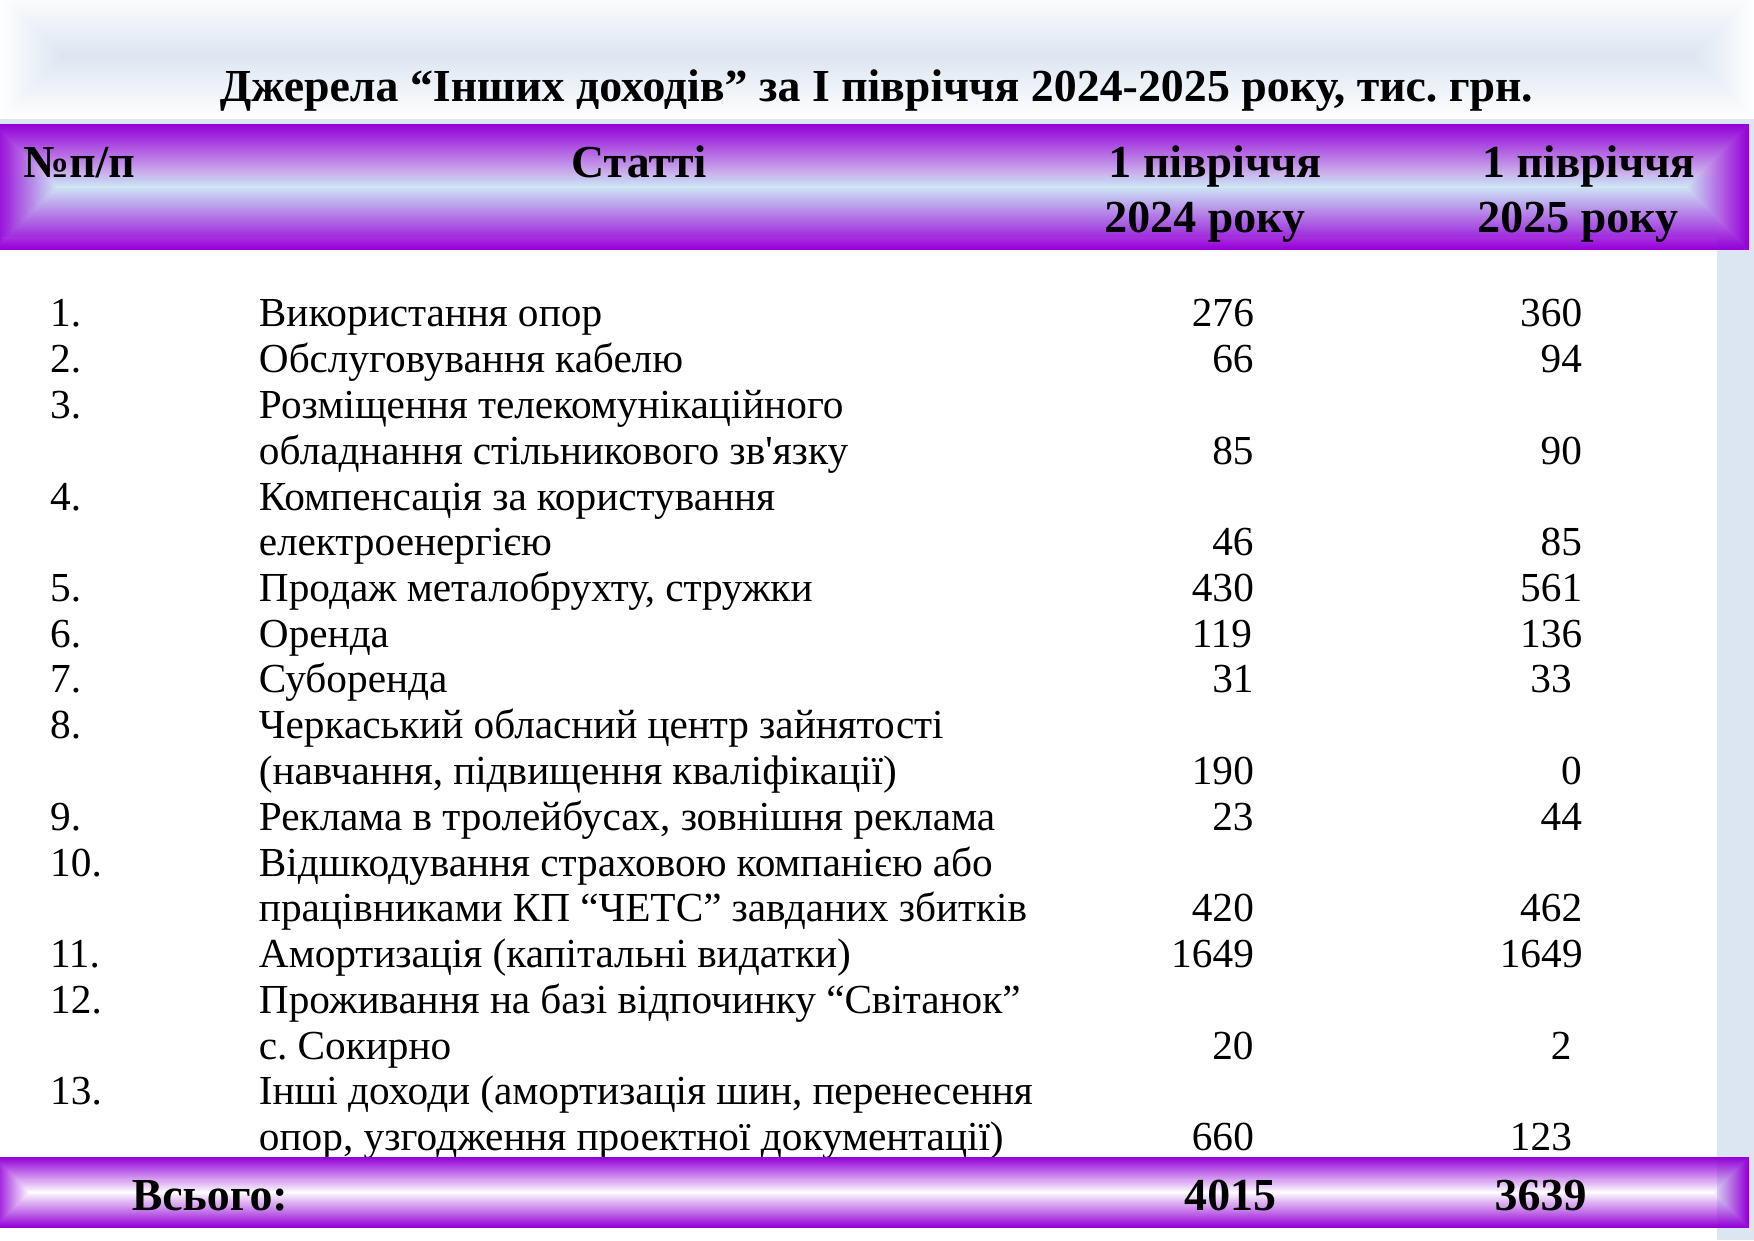

Джерела “Інших доходів” за I півріччя 2024-2025 року, тис. грн.
 №п/п Статті 1 півріччя 1 півріччя
 2024 року 2025 року
| | | | |
| --- | --- | --- | --- |
| 1. 2. 3. 4. 5. 6. 7. 8. 9. 10. 11. 12. 13. | Використання опор Обслуговування кабелю Розміщення телекомунікаційного обладнання стільникового зв'язку Компенсація за користування електроенергією Продаж металобрухту, стружки Оренда Суборенда Черкаський обласний центр зайнятості (навчання, підвищення кваліфікації) Реклама в тролейбусах, зовнішня реклама Відшкодування страховою компанією або працівниками КП “ЧЕТС” завданих збитків Амортизація (капітальні видатки) Проживання на базі відпочинку “Світанок” с. Сокирно Інші доходи (амортизація шин, перенесення опор, узгодження проектної документації) | 276 66 85 46 430 119 31 190 23 420 1649 20 660 | 360 94 90 85 561 136 33 0 44 462 1649 2 123 |
Всього: 4015 3639